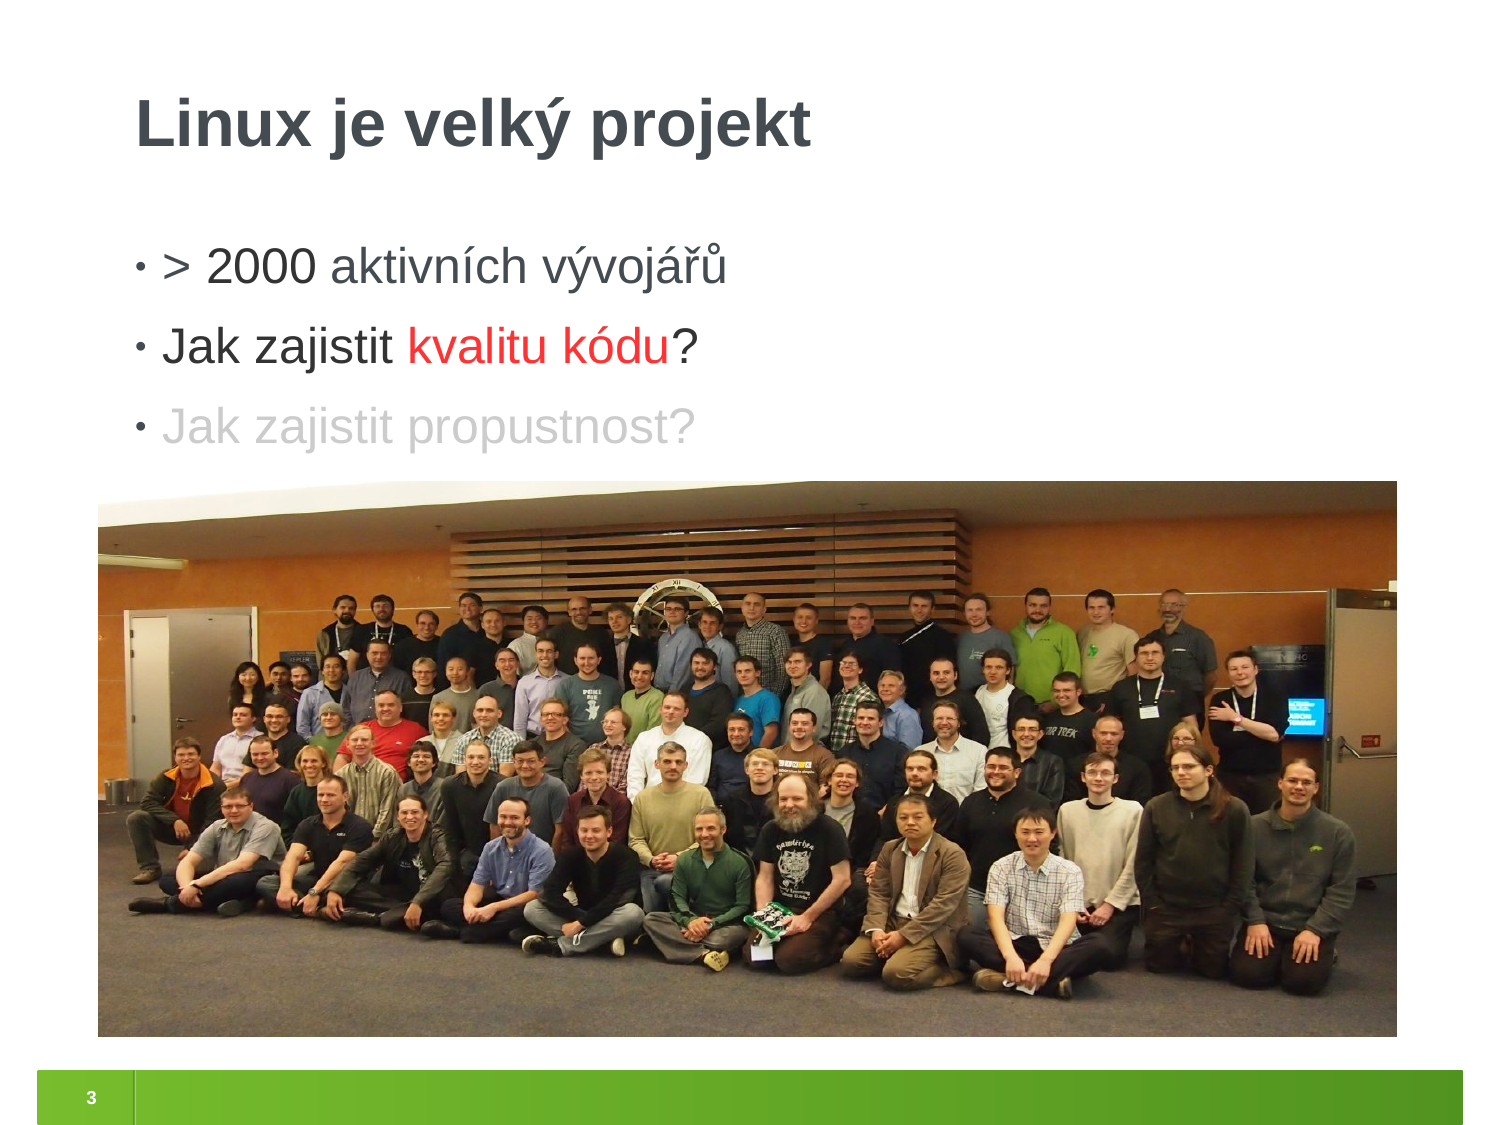

# Linux je velký projekt
> 2000 aktivních vývojářů
Jak zajistit kvalitu kódu?
Jak zajistit propustnost?